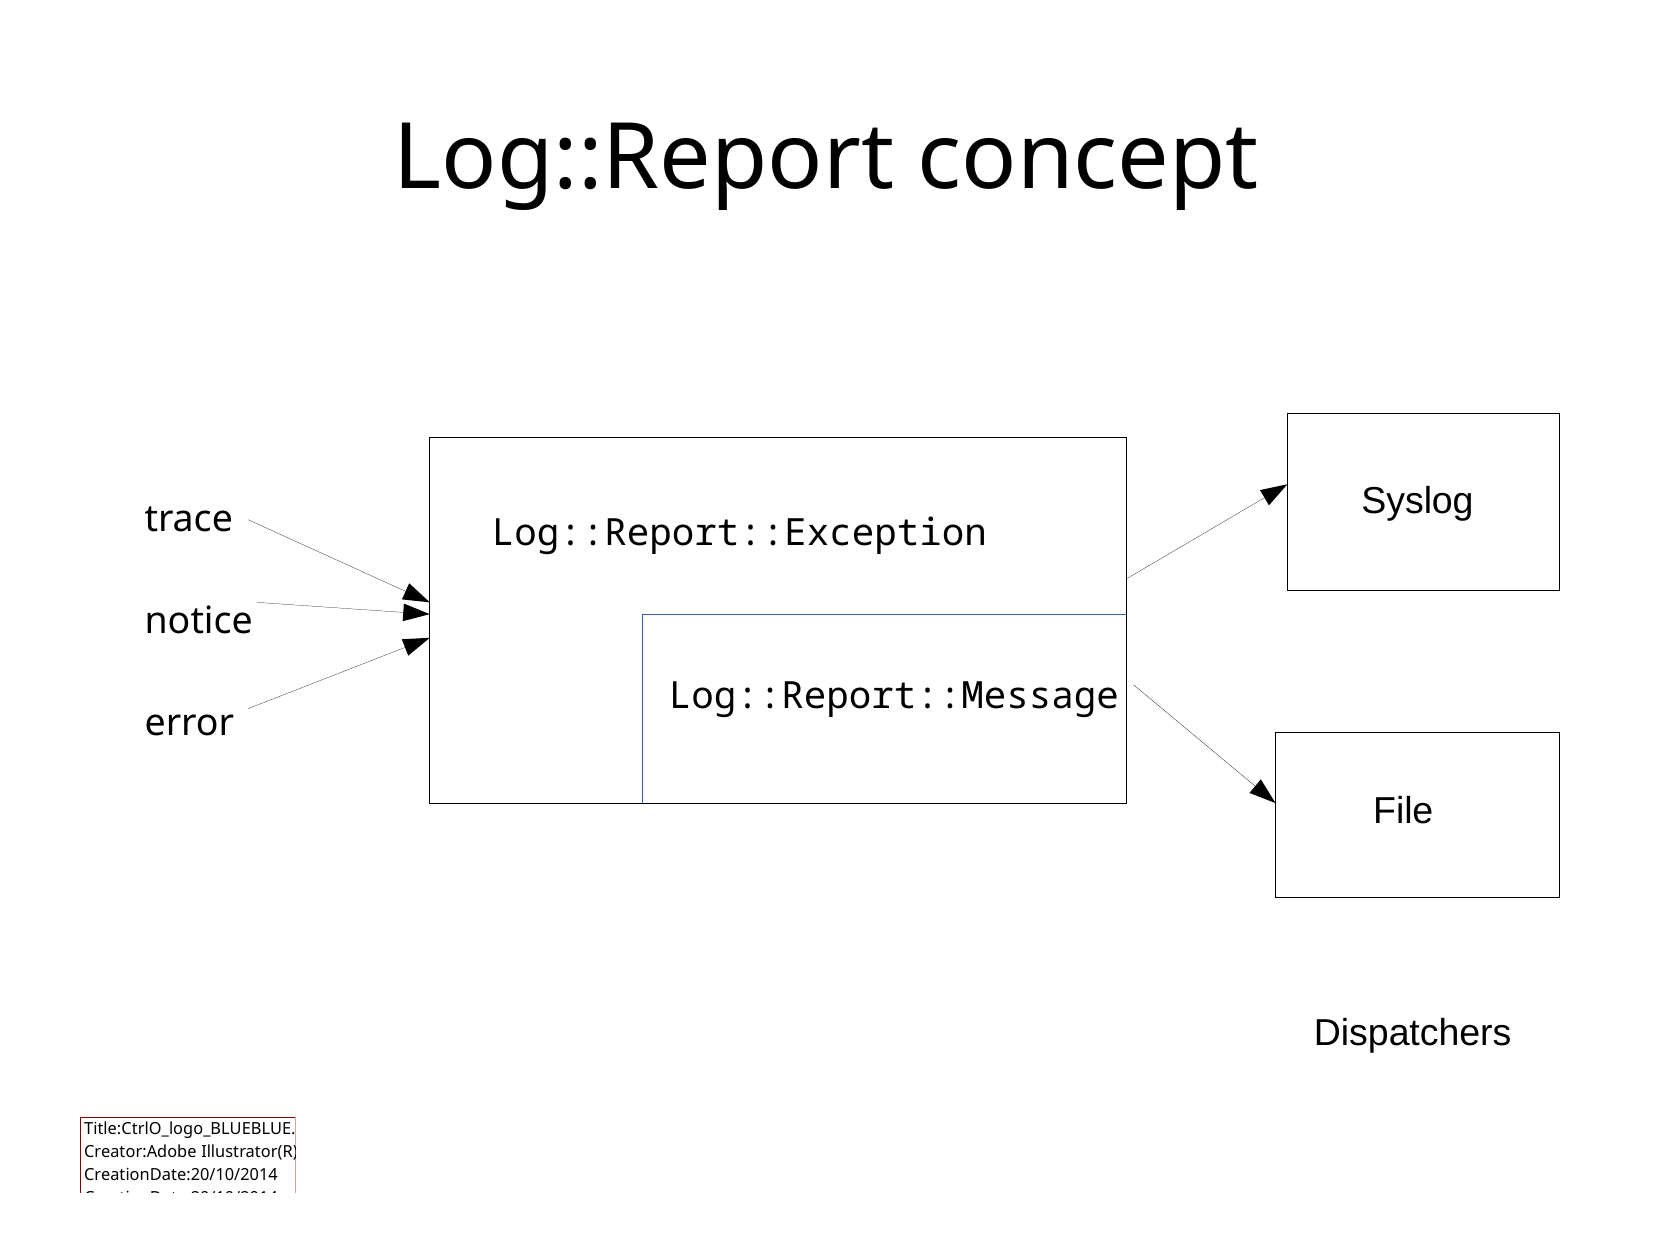

# Log::Report concept
Syslog
trace
notice
error
Log::Report::Exception
Log::Report::Message
File
Dispatchers